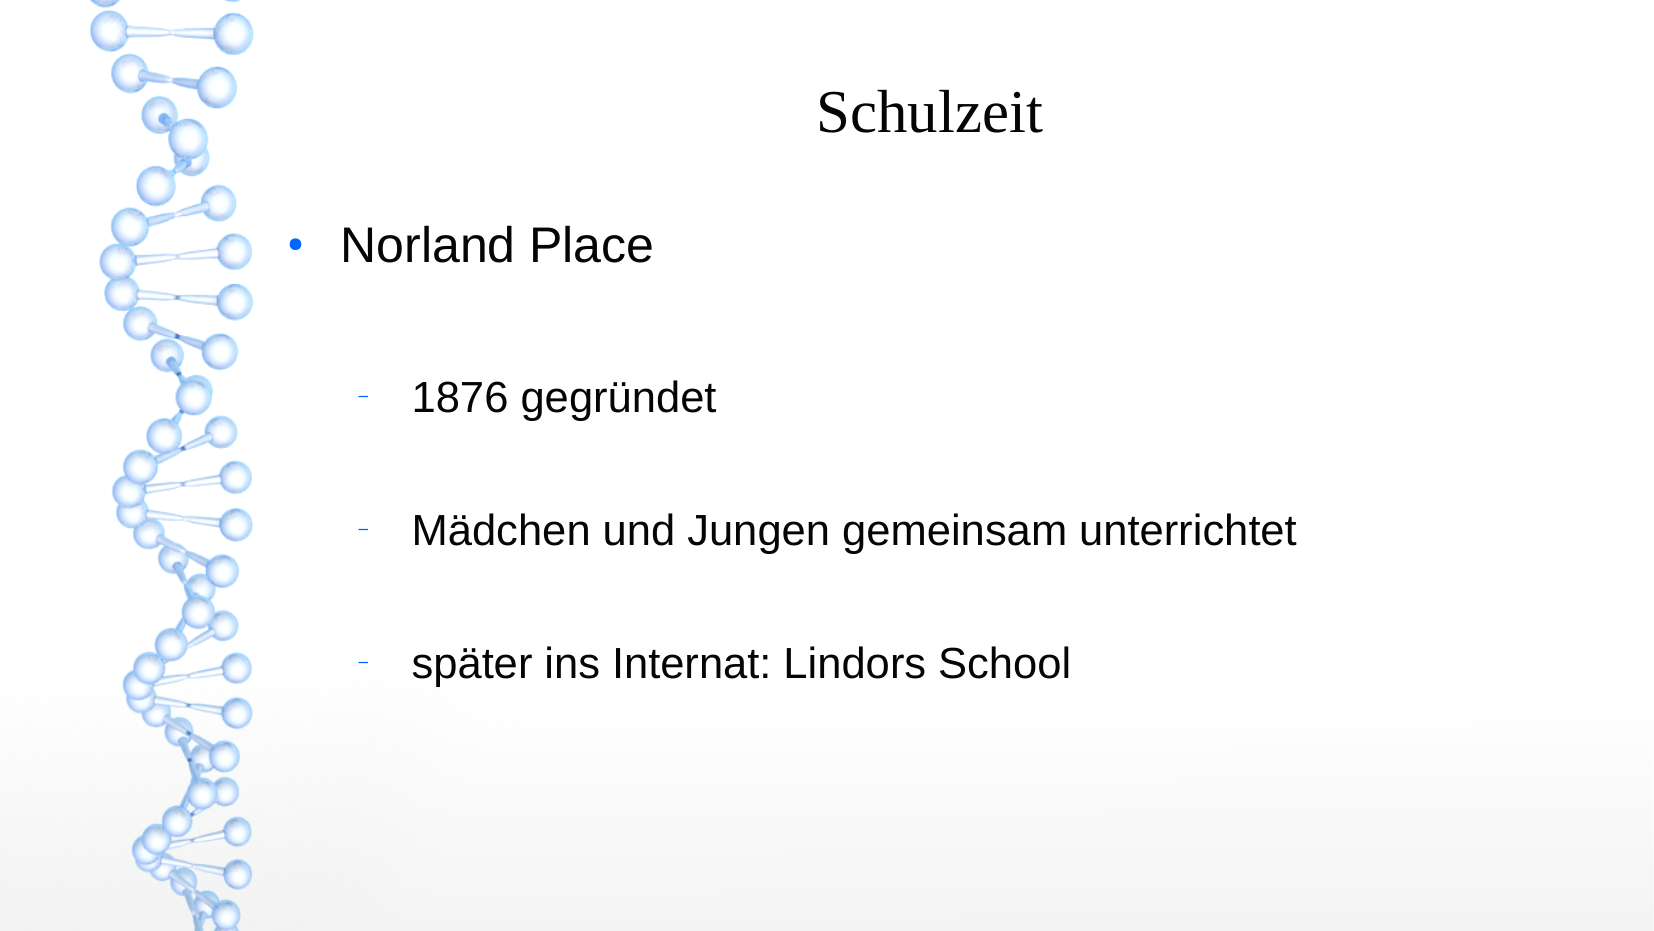

# Schulzeit
Norland Place
1876 gegründet
Mädchen und Jungen gemeinsam unterrichtet
später ins Internat: Lindors School